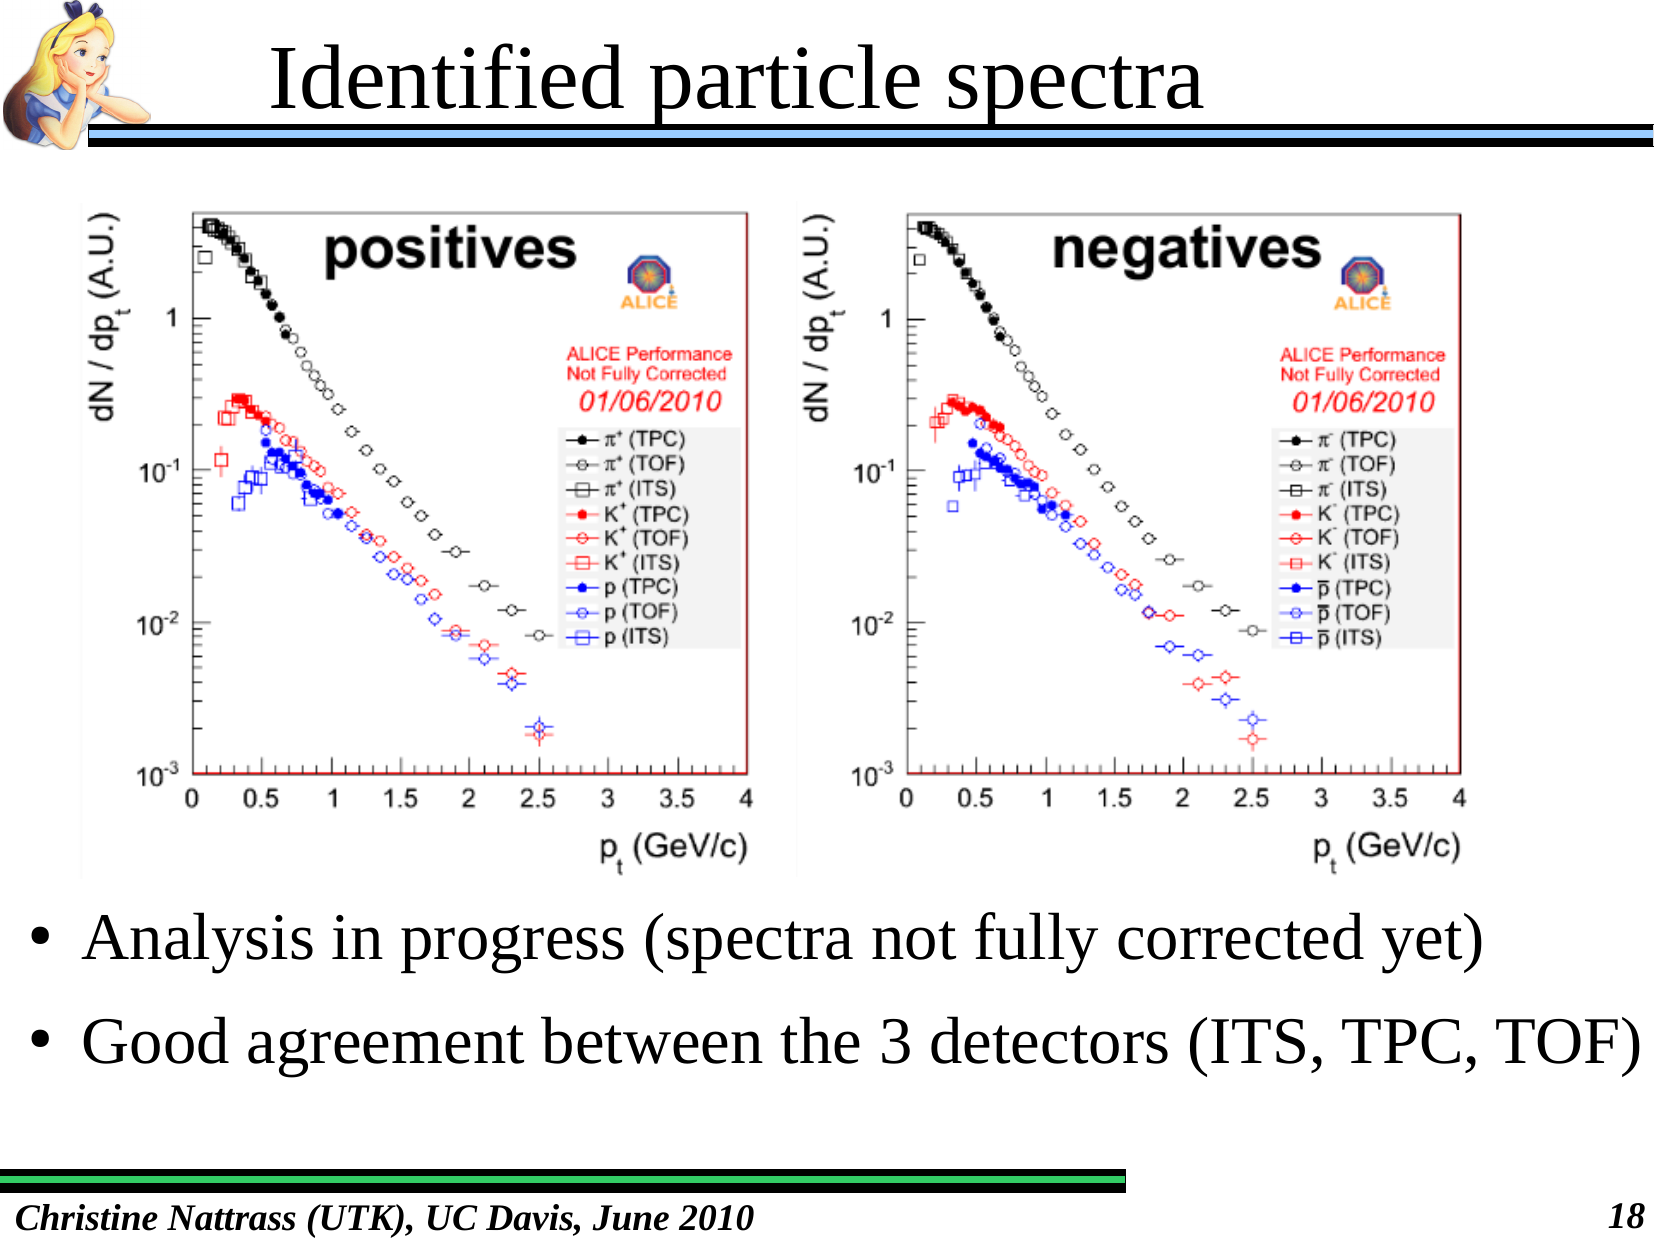

# Identified particle spectra
Analysis in progress (spectra not fully corrected yet)
Good agreement between the 3 detectors (ITS, TPC, TOF)